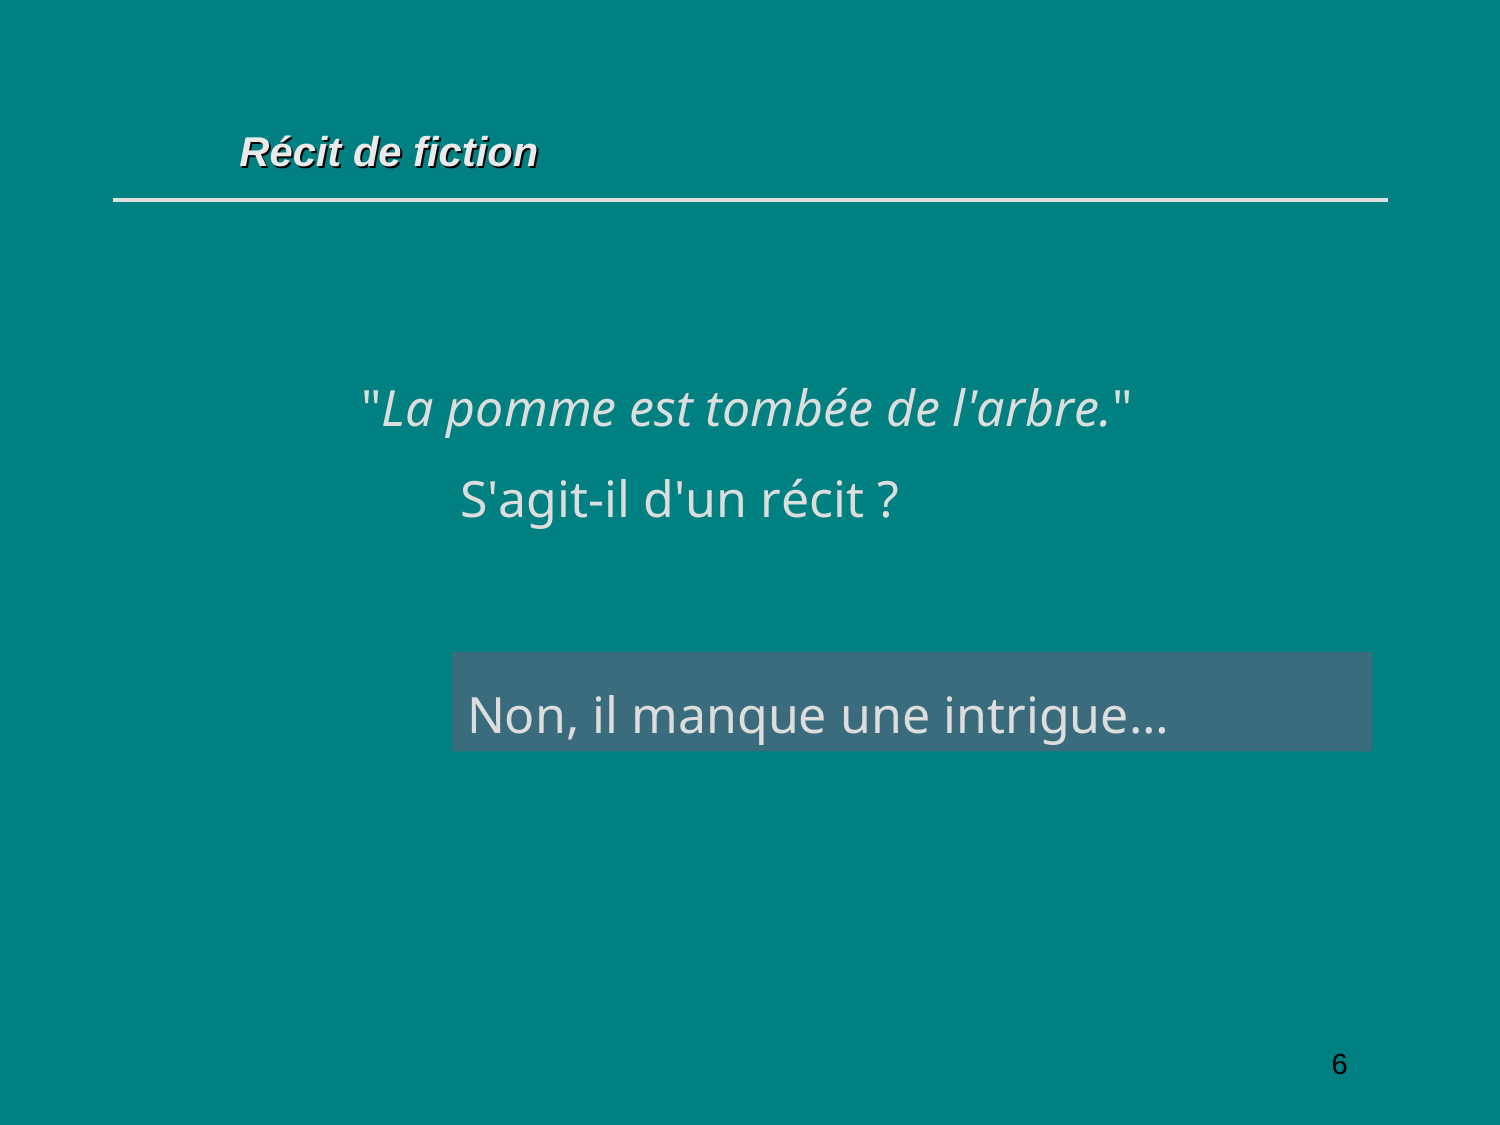

Récit de fiction
"La pomme est tombée de l'arbre."
S'agit-il d'un récit ?
Oui / Non ?
Non, il manque une intrigue…
6